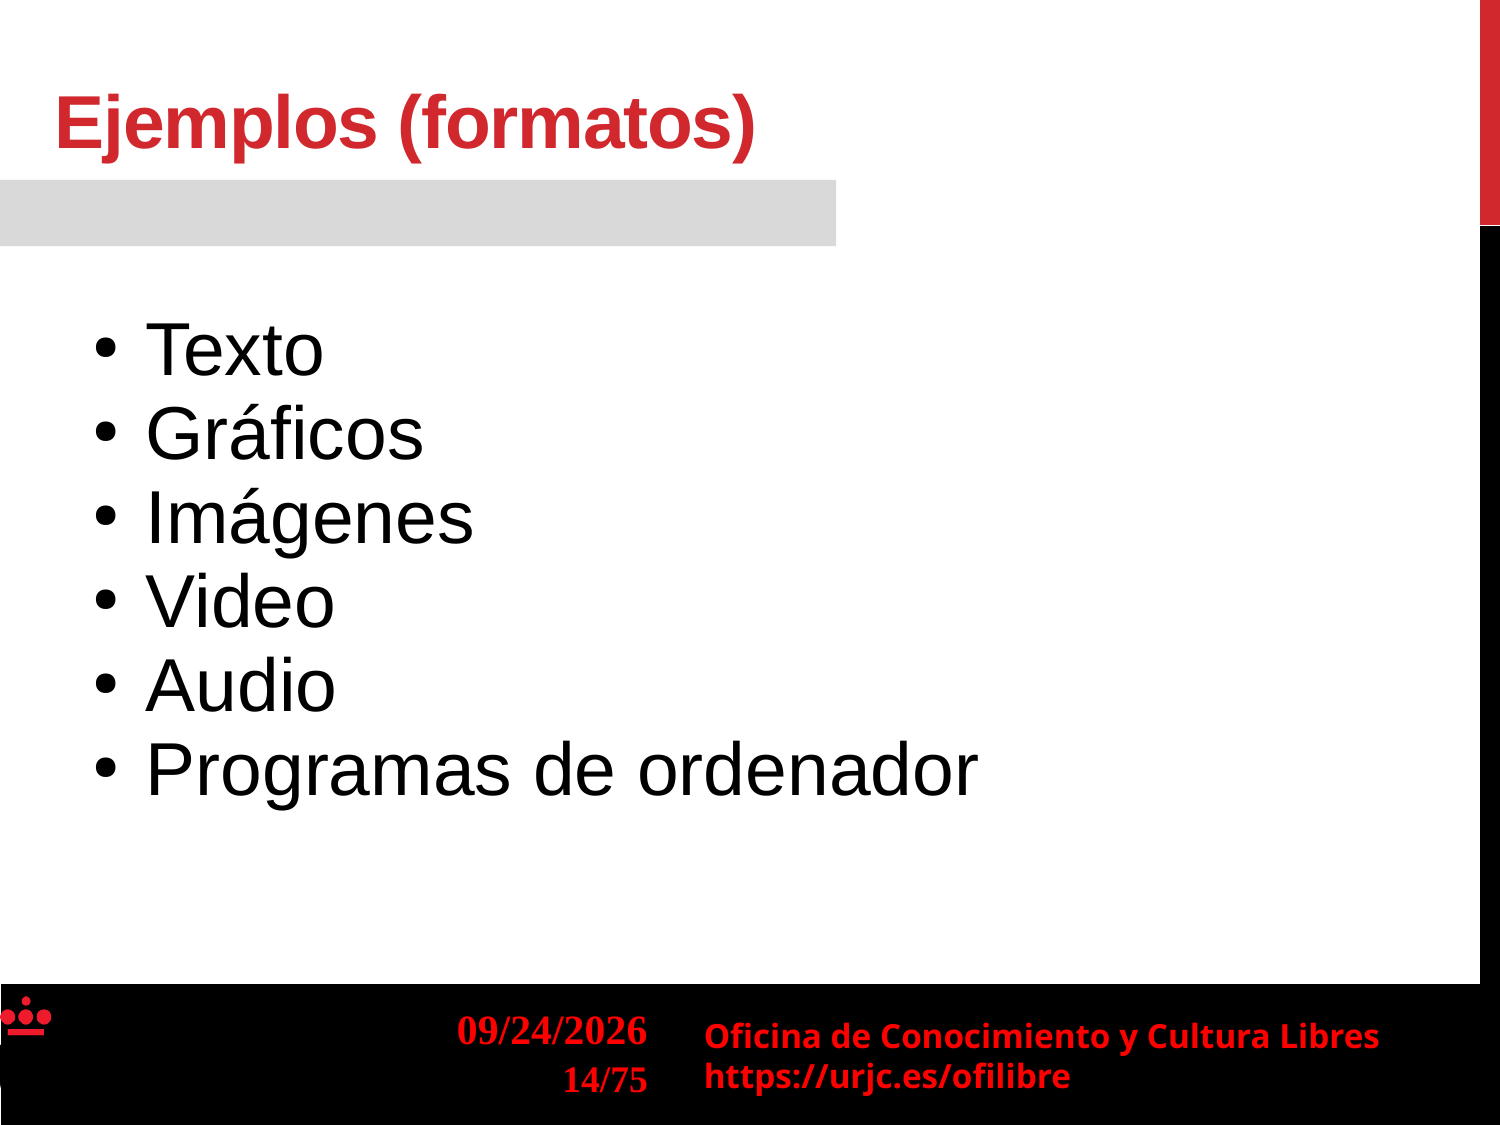

#
Ejemplos (formatos)
Texto
Gráficos
Imágenes
Video
Audio
Programas de ordenador